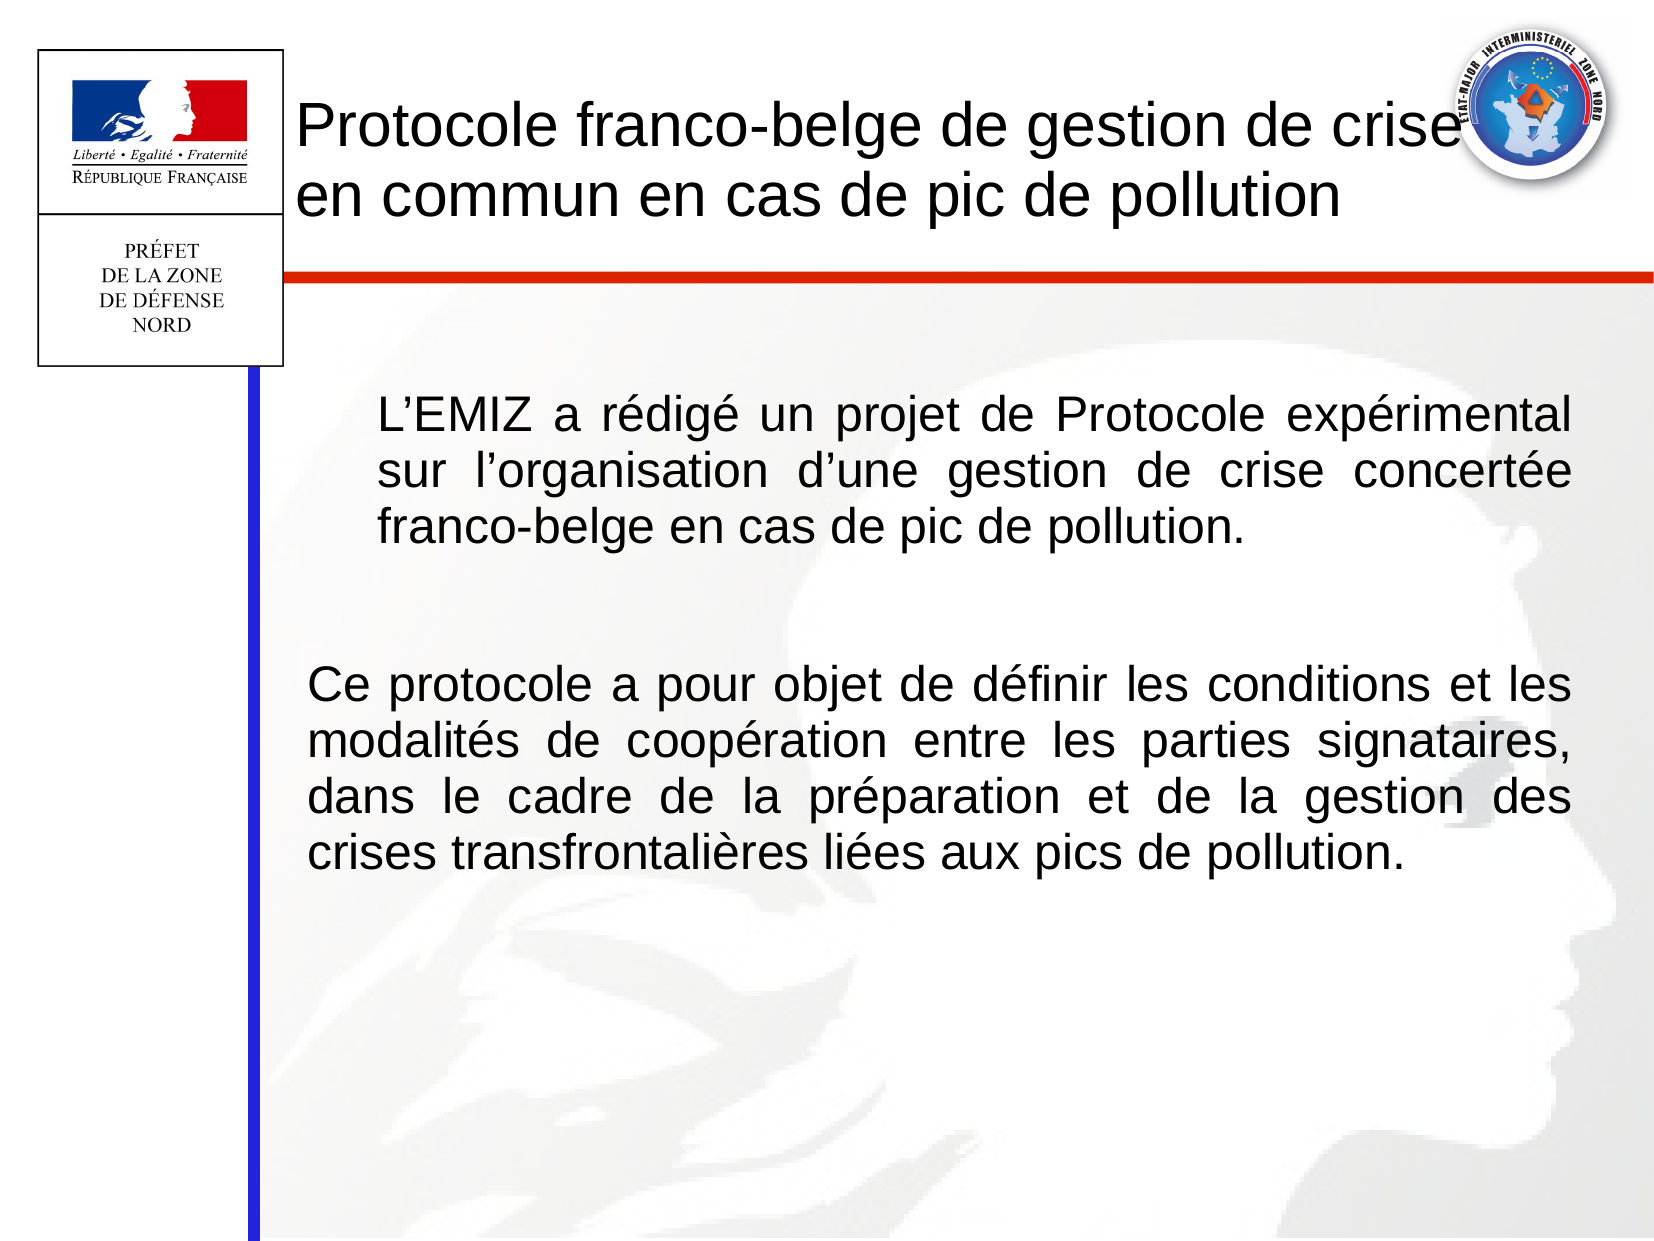

# Protocole franco-belge de gestion de crise en commun en cas de pic de pollution
L’EMIZ a rédigé un projet de Protocole expérimental sur l’organisation d’une gestion de crise concertée franco-belge en cas de pic de pollution.
Ce protocole a pour objet de définir les conditions et les modalités de coopération entre les parties signataires, dans le cadre de la préparation et de la gestion des crises transfrontalières liées aux pics de pollution.